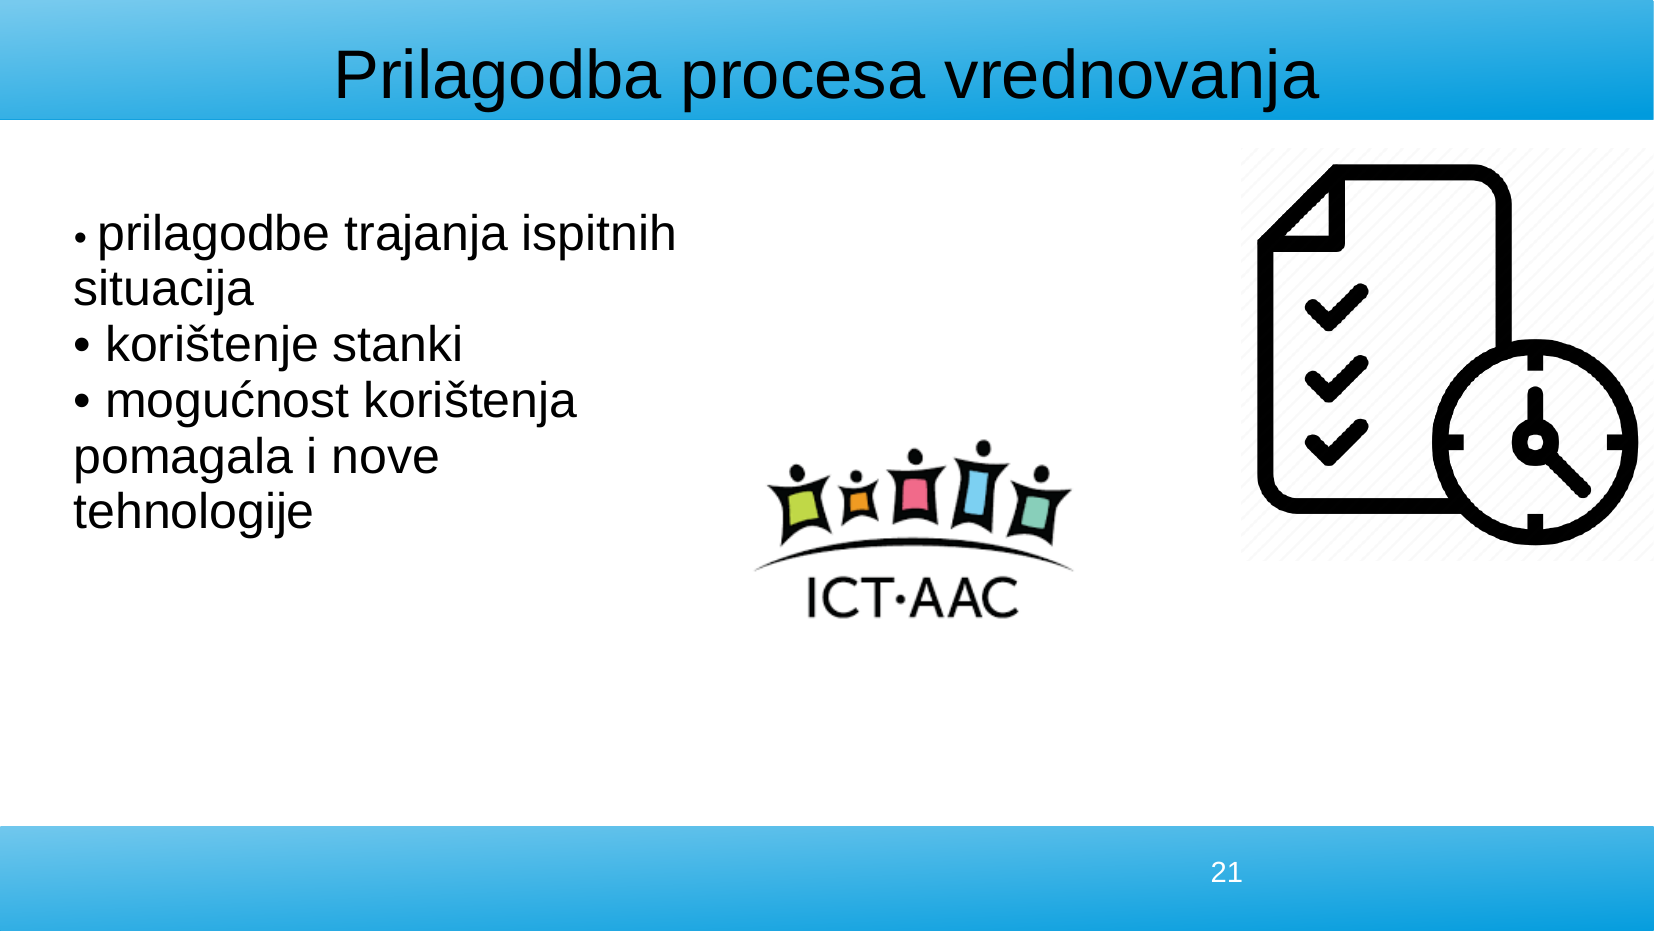

# Prilagodba procesa vrednovanja
• prilagodbe trajanja ispitnih situacija
• korištenje stanki
• mogućnost korištenja pomagala i nove tehnologije